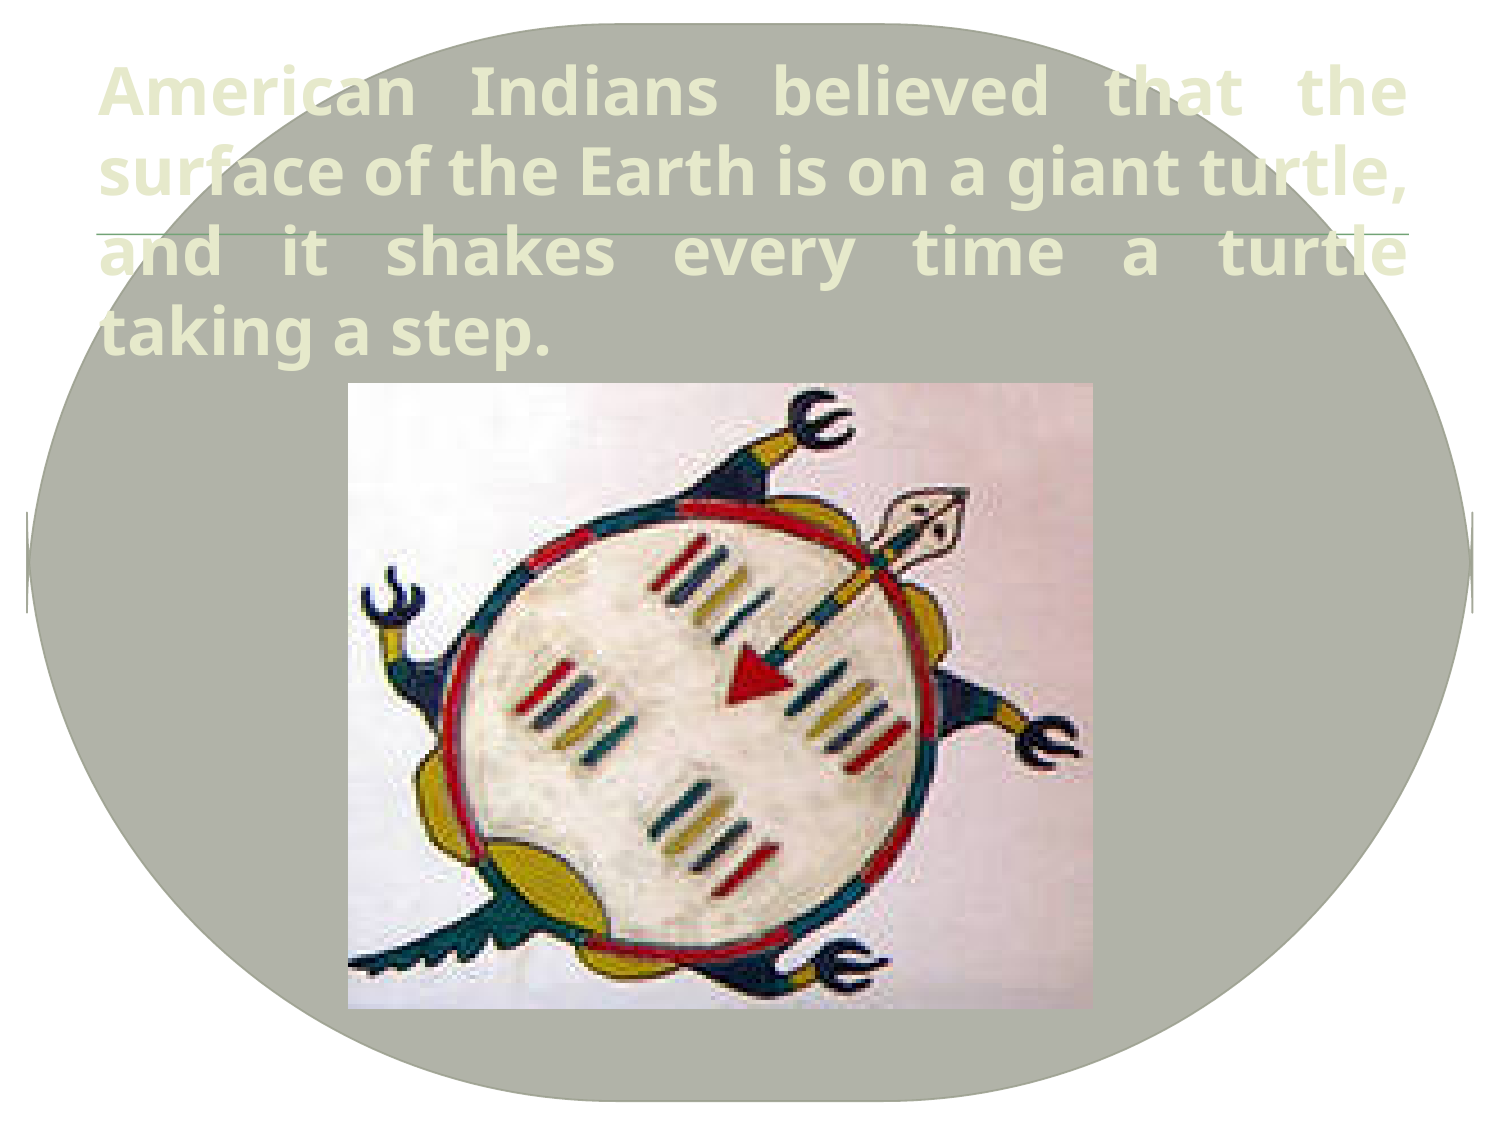

# American Indians believed that the surface of the Earth is on a giant turtle, and it shakes every time a turtle taking a step.